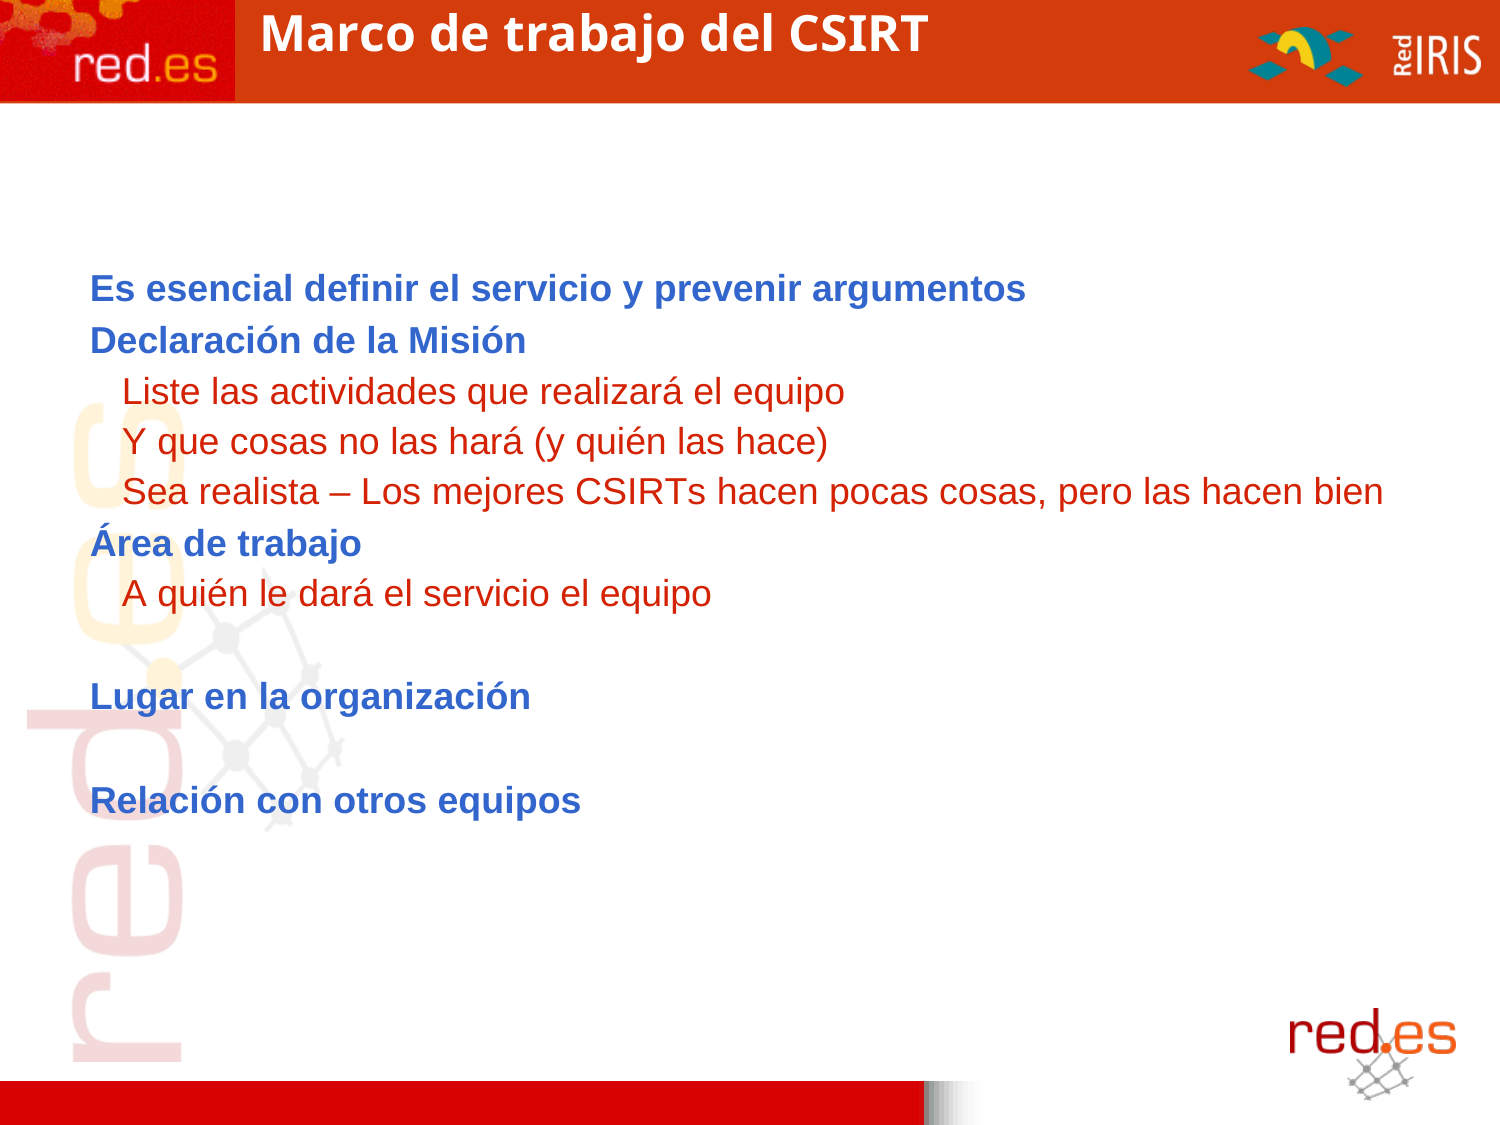

# Marco de trabajo del CSIRT
Es esencial definir el servicio y prevenir argumentos
Declaración de la Misión
Liste las actividades que realizará el equipo
Y que cosas no las hará (y quién las hace)
Sea realista – Los mejores CSIRTs hacen pocas cosas, pero las hacen bien
Área de trabajo
A quién le dará el servicio el equipo
Lugar en la organización
Relación con otros equipos